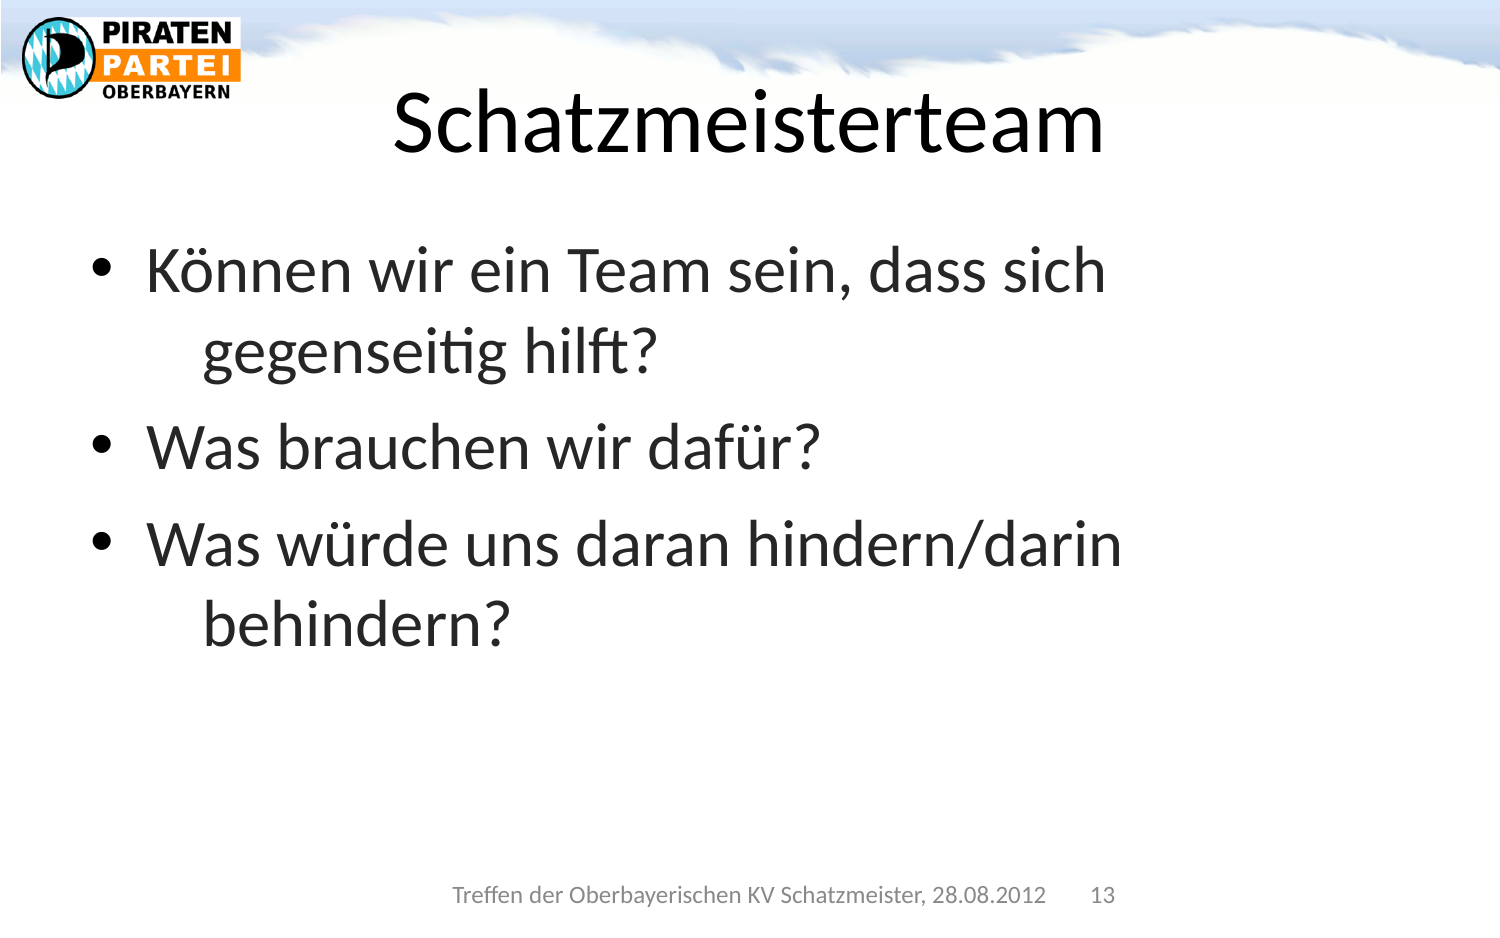

# Schatzmeisterteam
Können wir ein Team sein, dass sich gegenseitig hilft?
Was brauchen wir dafür?
Was würde uns daran hindern/darin behindern?
Treffen der Oberbayerischen KV Schatzmeister, 28.08.2012